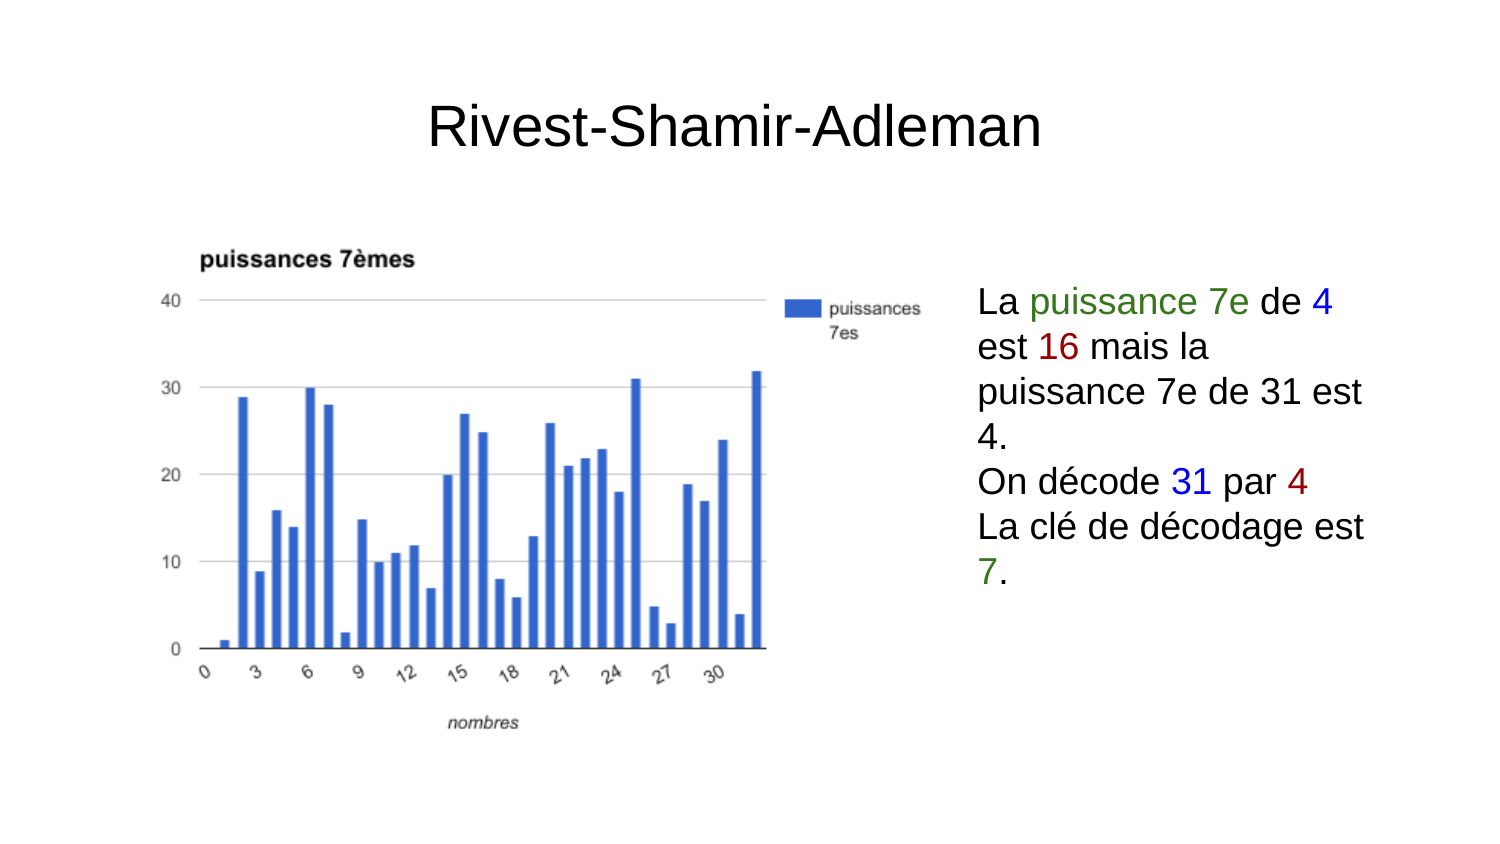

# Rivest-Shamir-Adleman
La puissance 7e de 4 est 16 mais la puissance 7e de 31 est 4.
On décode 31 par 4
La clé de décodage est 7.